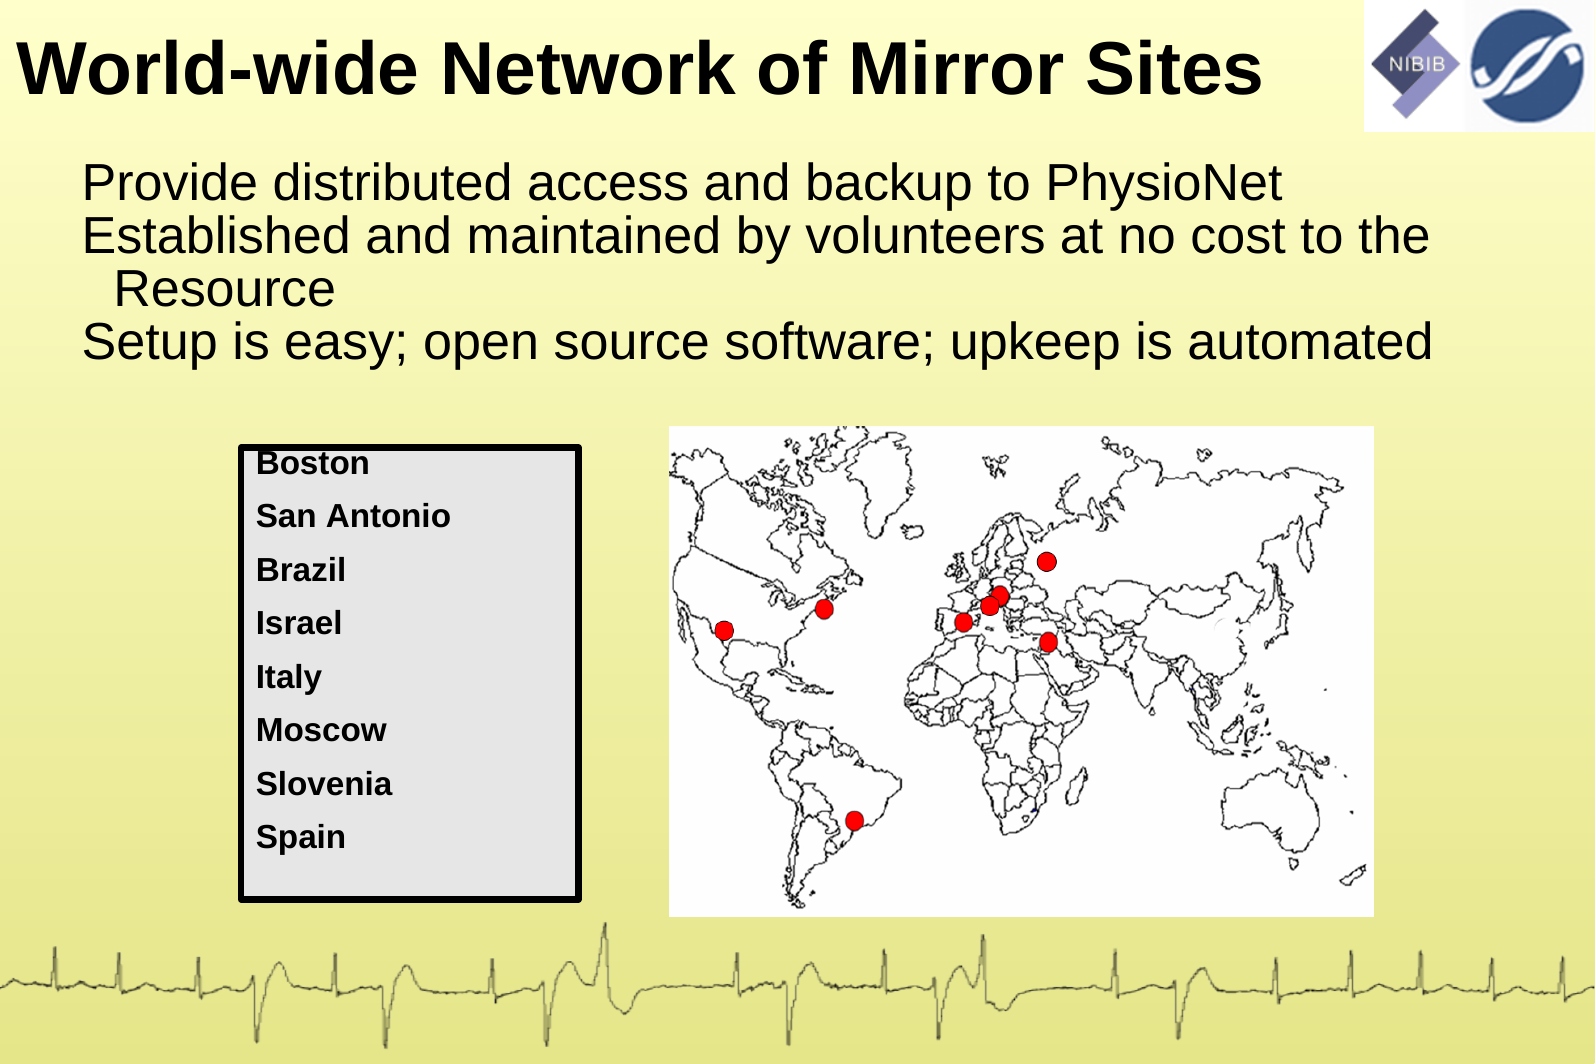

# World-wide Network of Mirror Sites
Provide distributed access and backup to PhysioNet
Established and maintained by volunteers at no cost to the Resource
Setup is easy; open source software; upkeep is automated
Boston
San Antonio
Brazil
Israel
Italy
Moscow
Slovenia
Spain